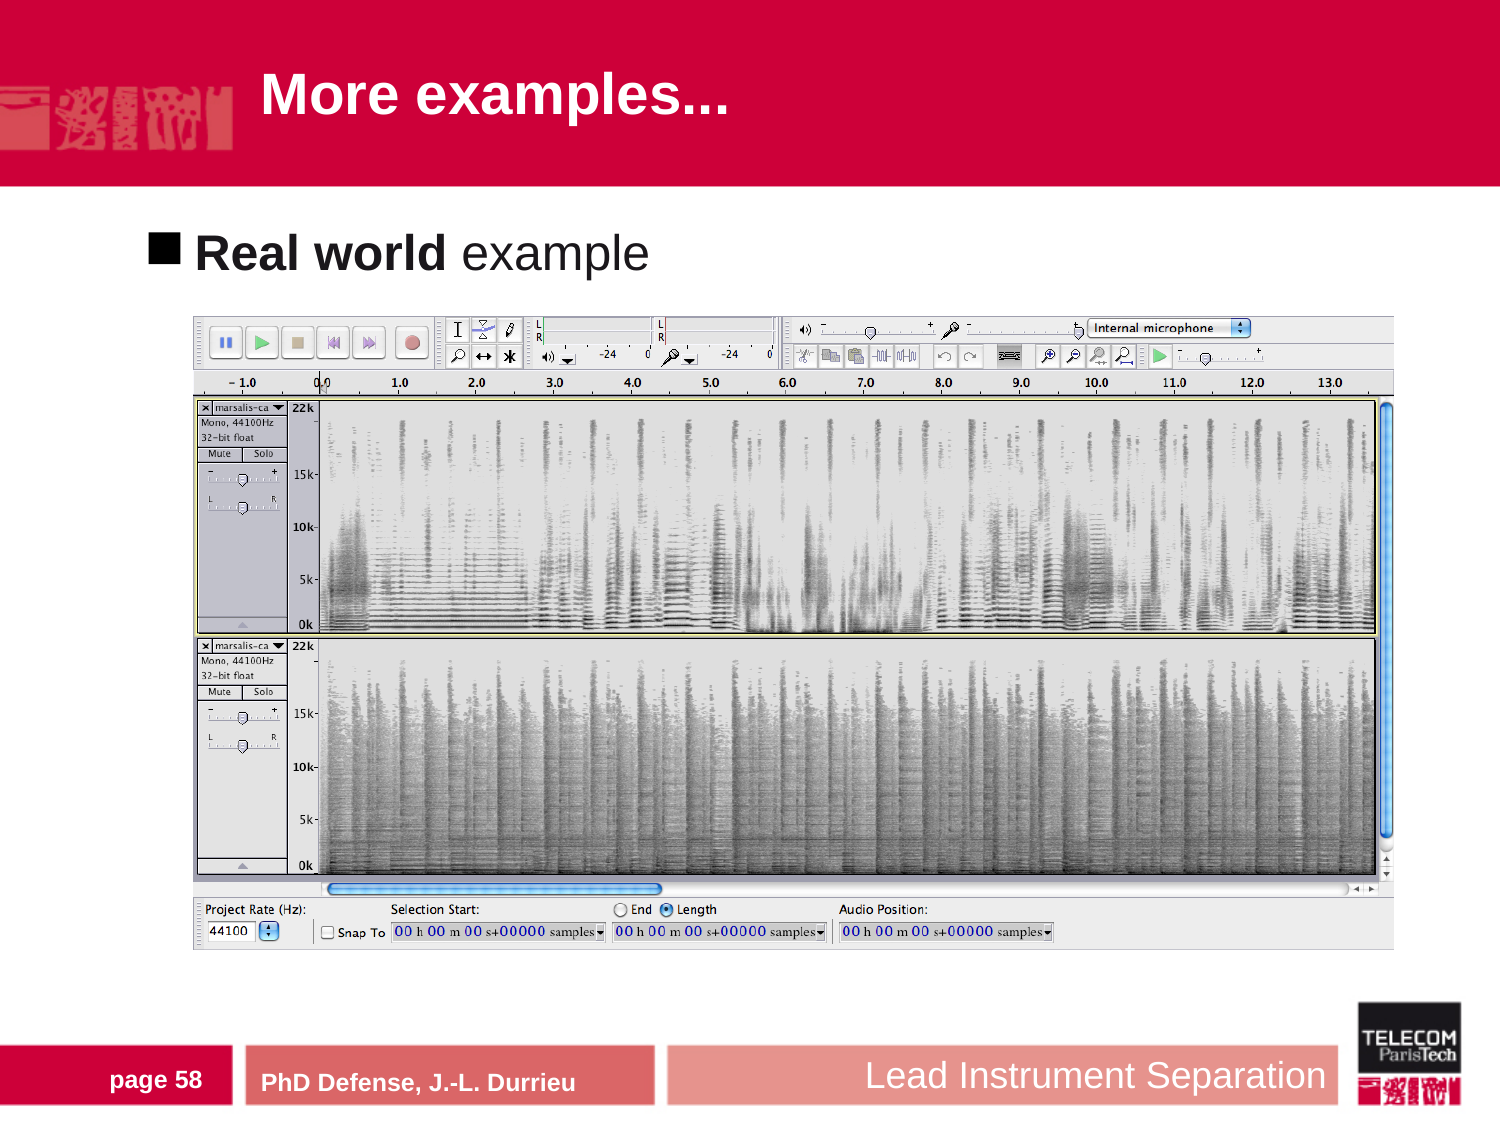

# More examples...
Real world example
Lead Instrument Separation
58